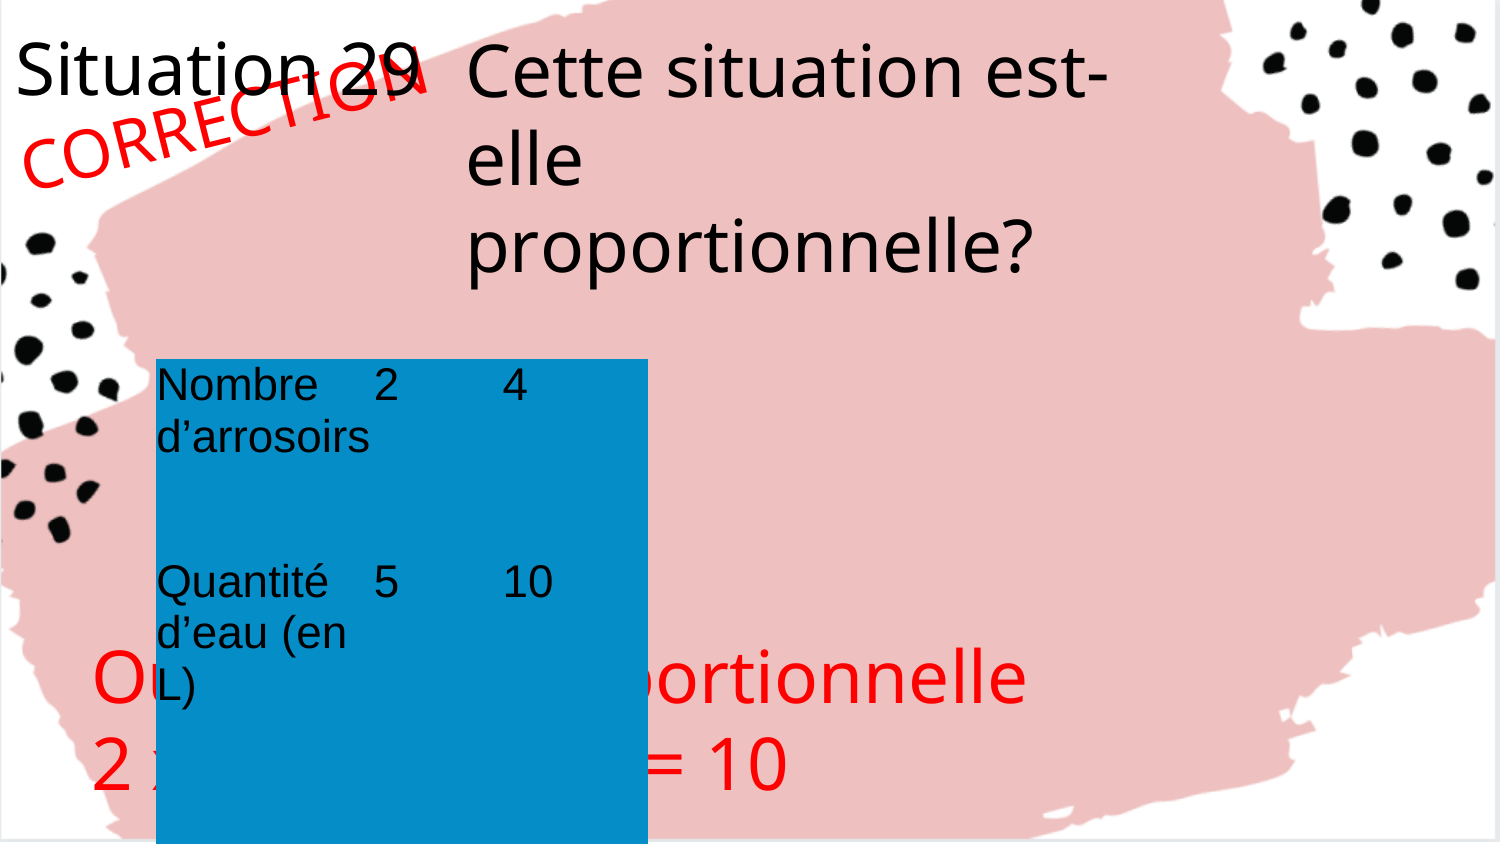

Situation 29
Cette situation est-elle proportionnelle?
CORRECTION
| Nombre d’arrosoirs | 2 | 4 |
| --- | --- | --- |
| Quantité d’eau (en L) | 5 | 10 |
Oui elle est proportionnelle
2 x 2 = 4		5 x 2 = 10